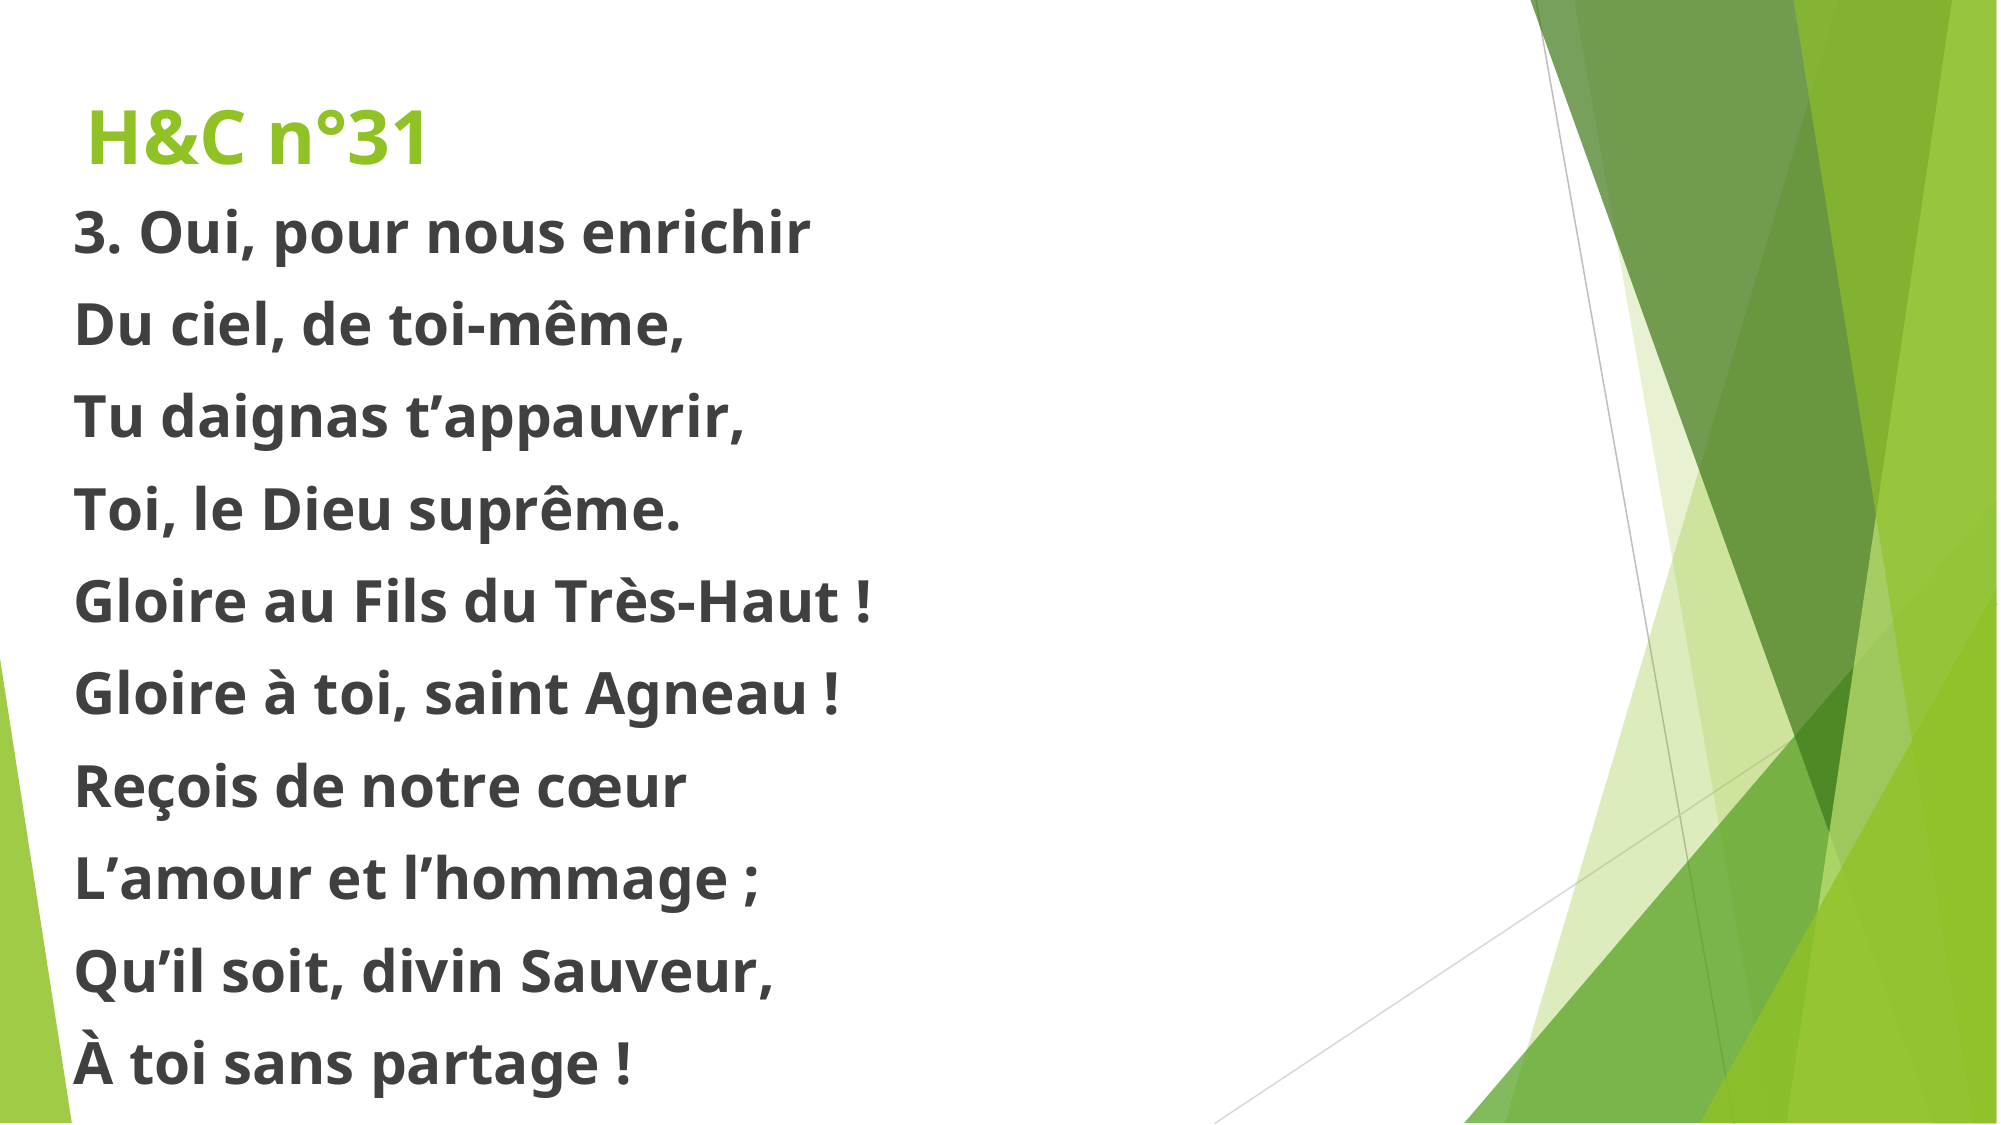

H&C n°31
3. Oui, pour nous enrichir
Du ciel, de toi-même,
Tu daignas t’appauvrir,
Toi, le Dieu suprême.
Gloire au Fils du Très-Haut !
Gloire à toi, saint Agneau !
Reçois de notre cœur
L’amour et l’hommage ;
Qu’il soit, divin Sauveur,
À toi sans partage !